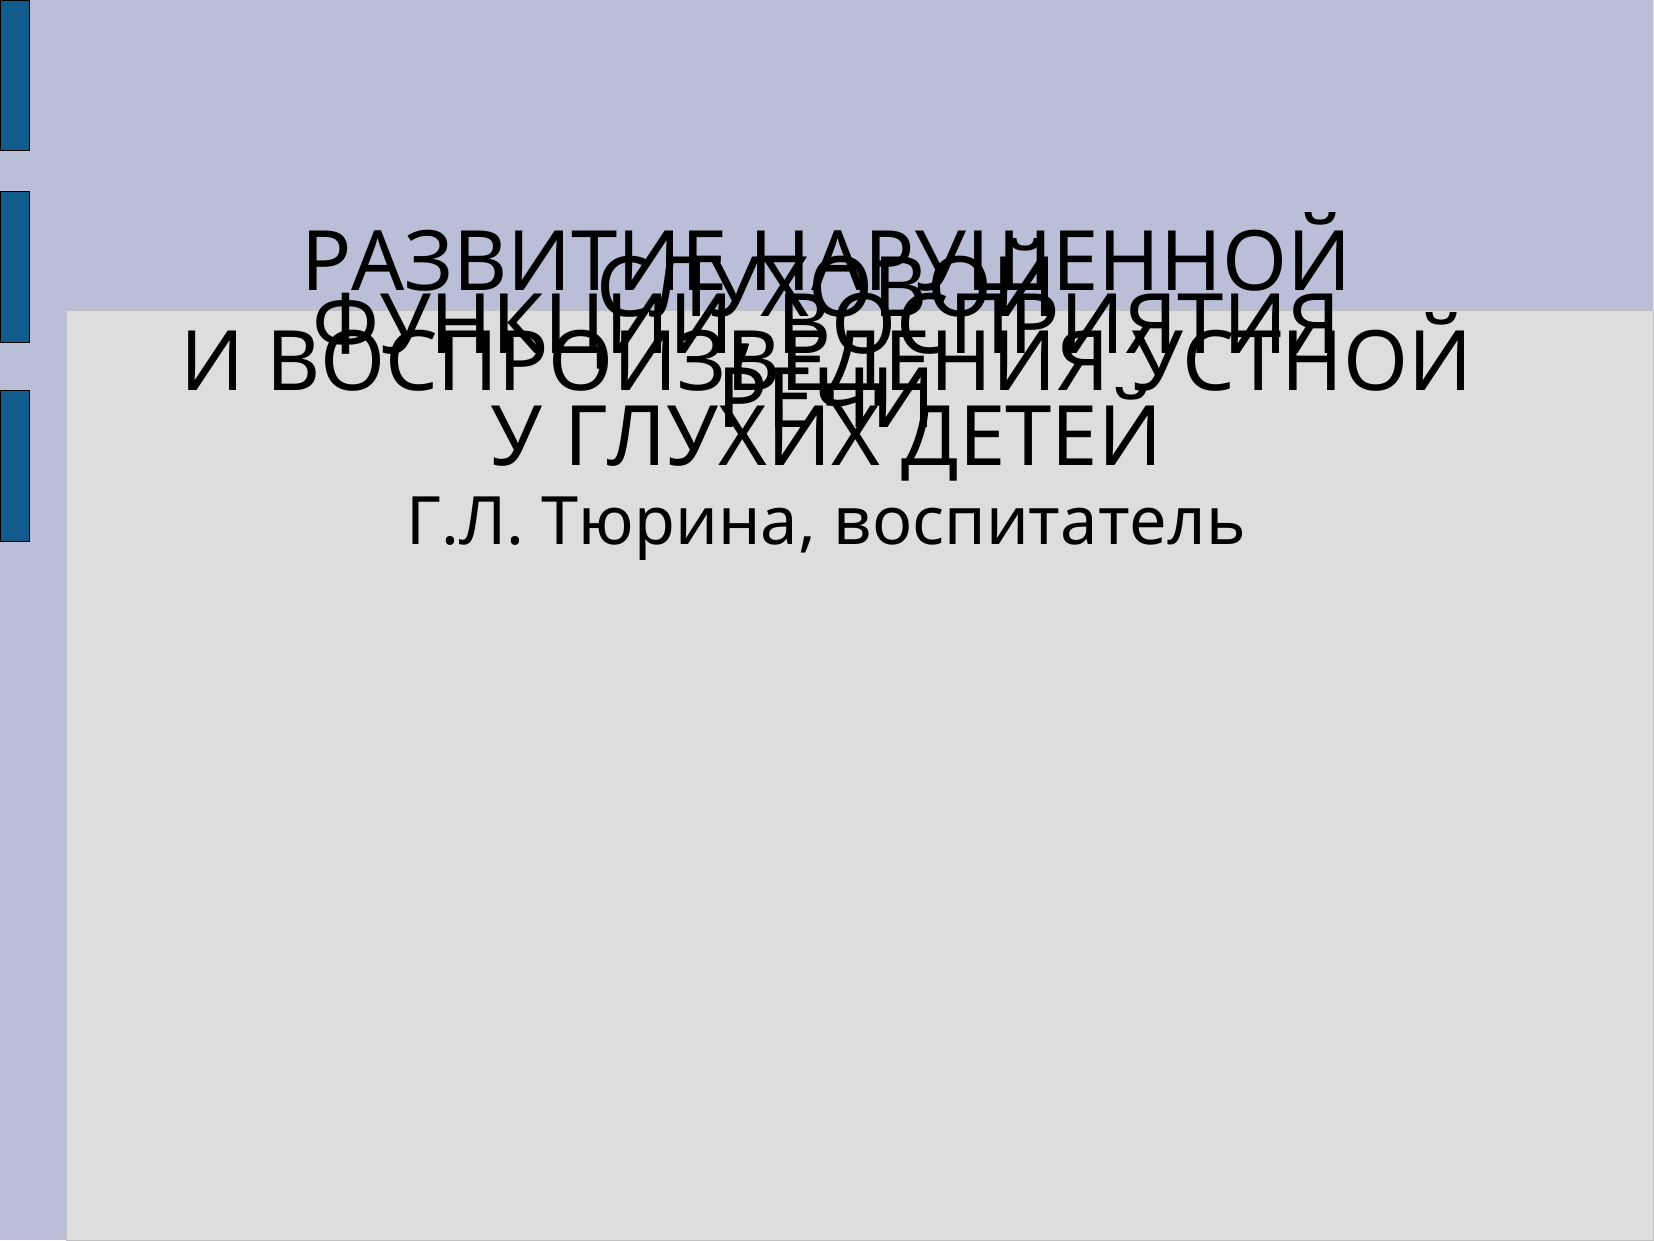

# РАЗВИТИЕ НАРУШЕННОЙ СЛУХОВОЙ
ФУНКЦИИ, ВОСПРИЯТИЯ
И ВОСПРОИЗВЕДЕНИЯ УСТНОЙ РЕЧИ
У ГЛУХИХ ДЕТЕЙ
Г.Л. Тюрина, воспитатель